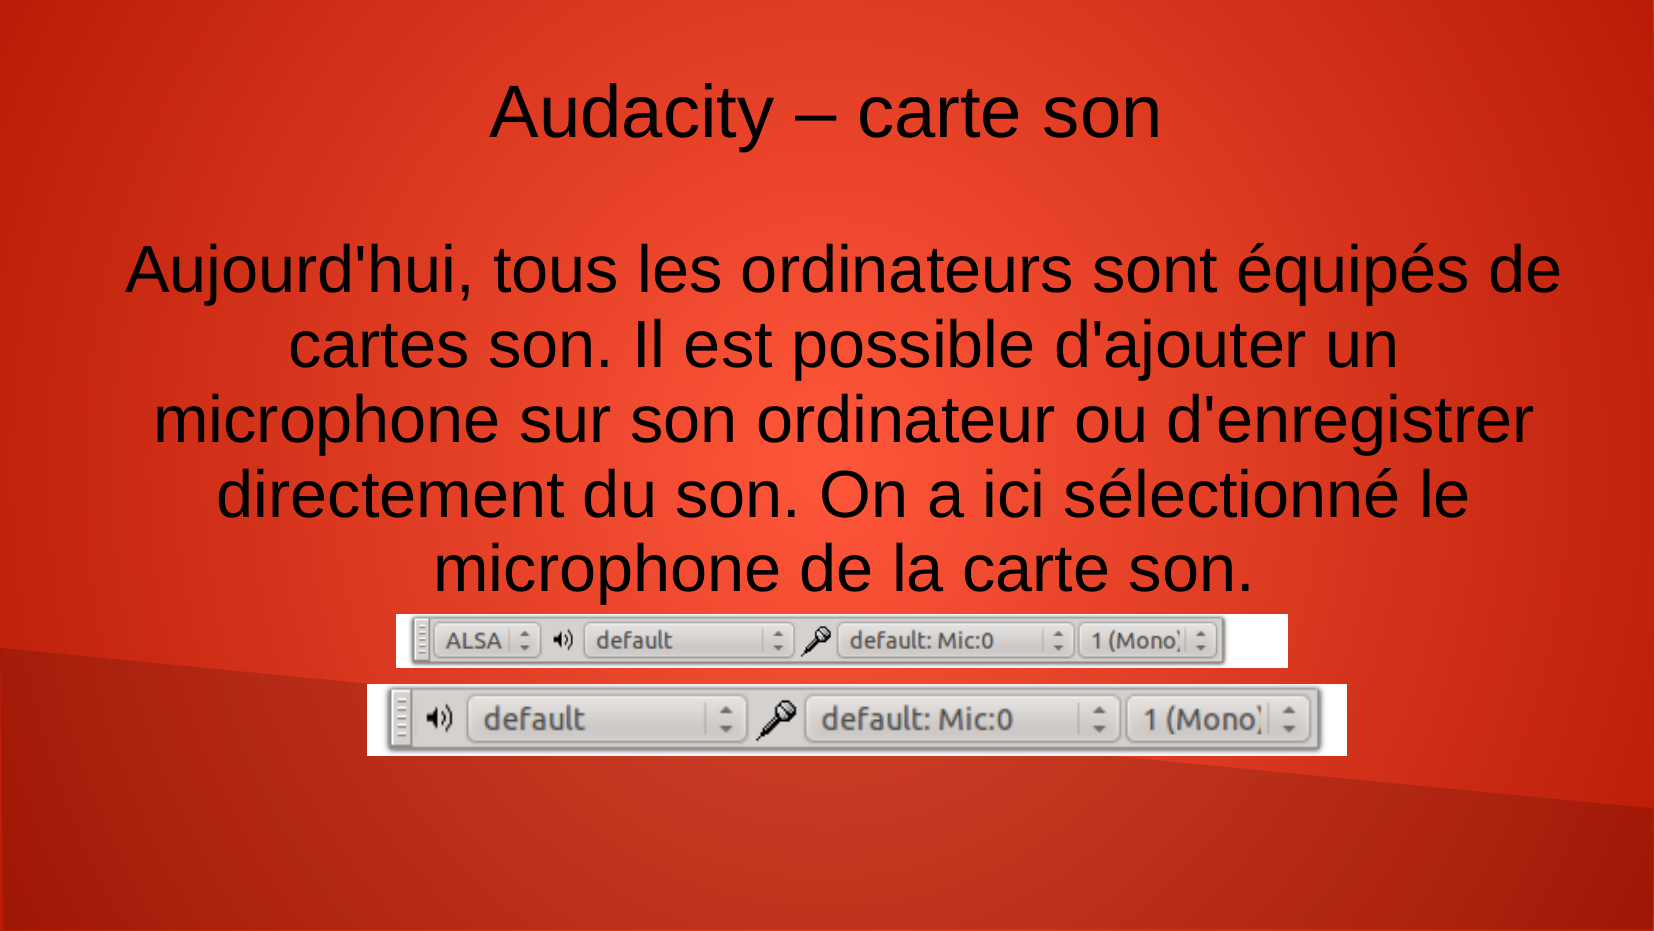

# Audacity – carte son
Aujourd'hui, tous les ordinateurs sont équipés de cartes son. Il est possible d'ajouter un microphone sur son ordinateur ou d'enregistrer directement du son. On a ici sélectionné le microphone de la carte son.